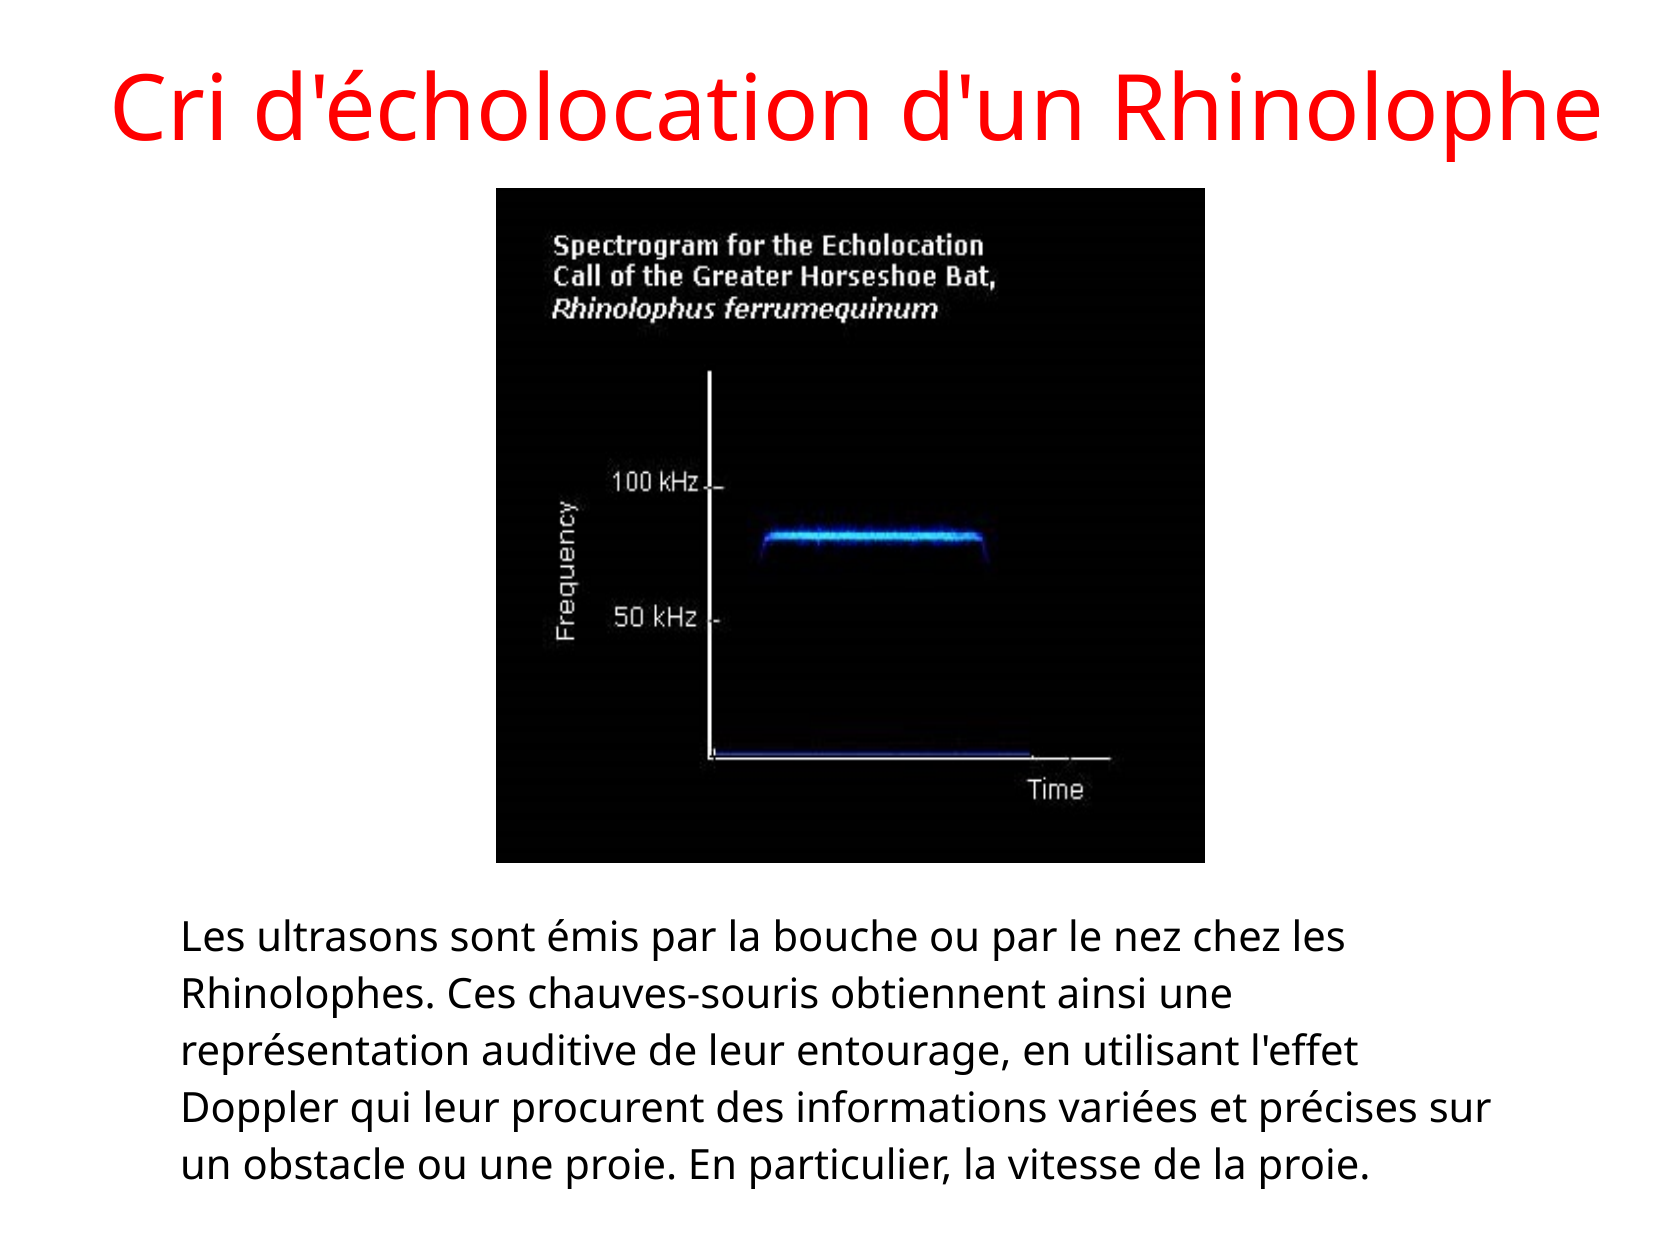

Cri d'écholocation d'un Rhinolophe
Les ultrasons sont émis par la bouche ou par le nez chez les Rhinolophes. Ces chauves-souris obtiennent ainsi une représentation auditive de leur entourage, en utilisant l'effet Doppler qui leur procurent des informations variées et précises sur un obstacle ou une proie. En particulier, la vitesse de la proie.